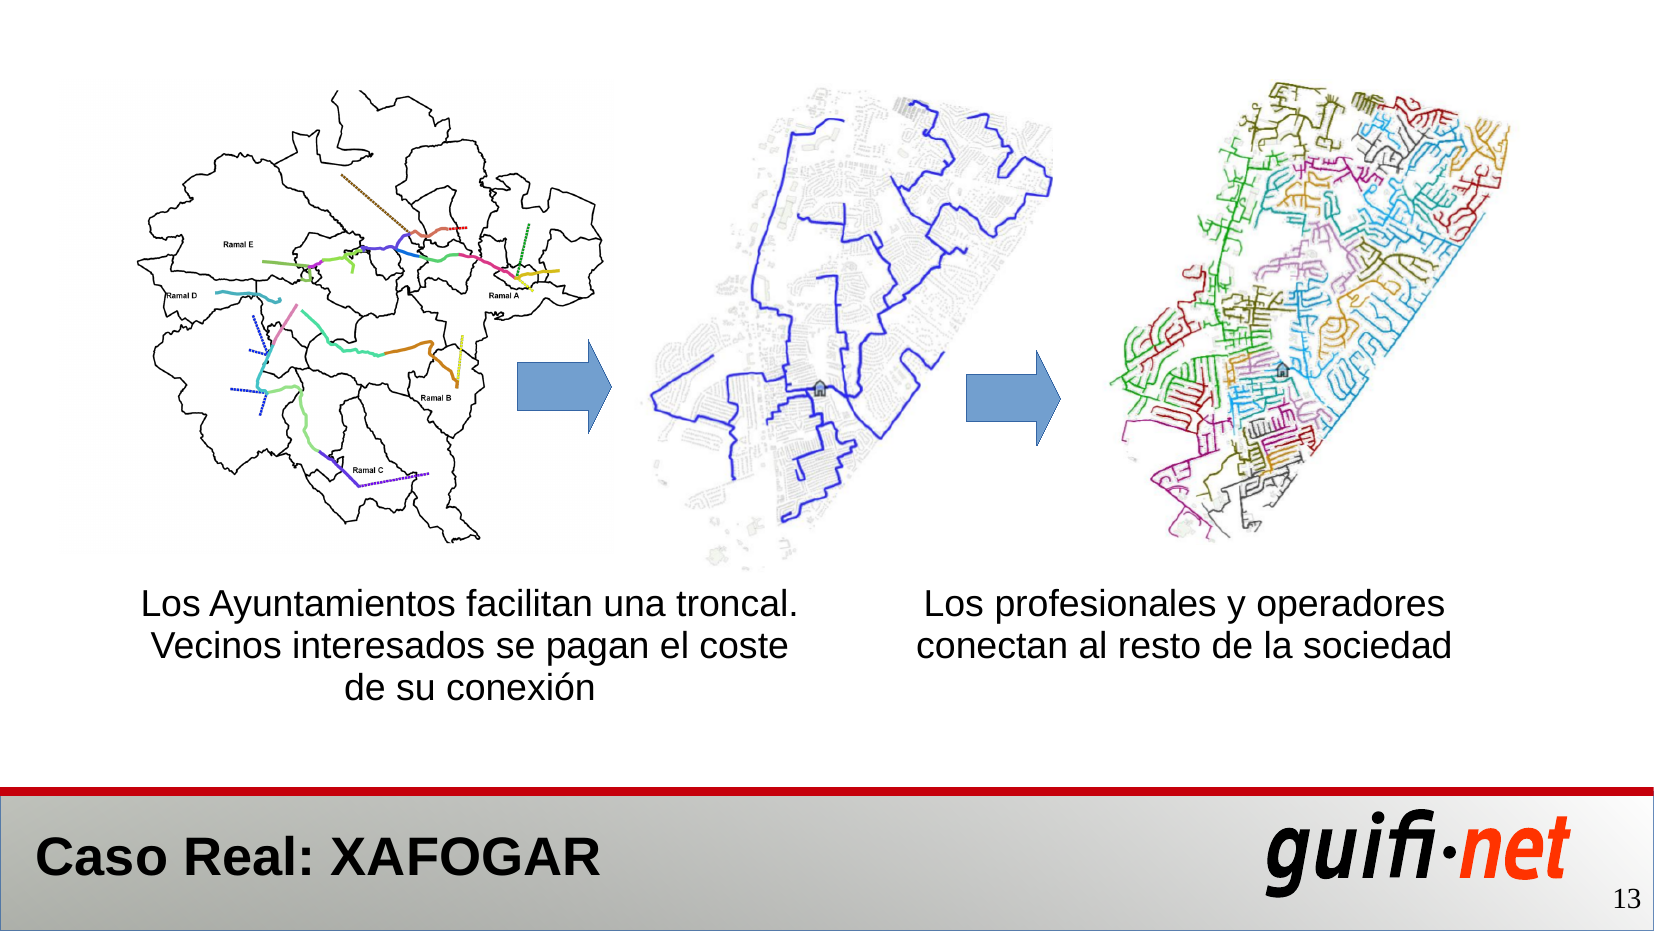

Los Ayuntamientos facilitan una troncal. Vecinos interesados se pagan el coste de su conexión
Los profesionales y operadores conectan al resto de la sociedad
# Caso Real: XAFOGAR
13